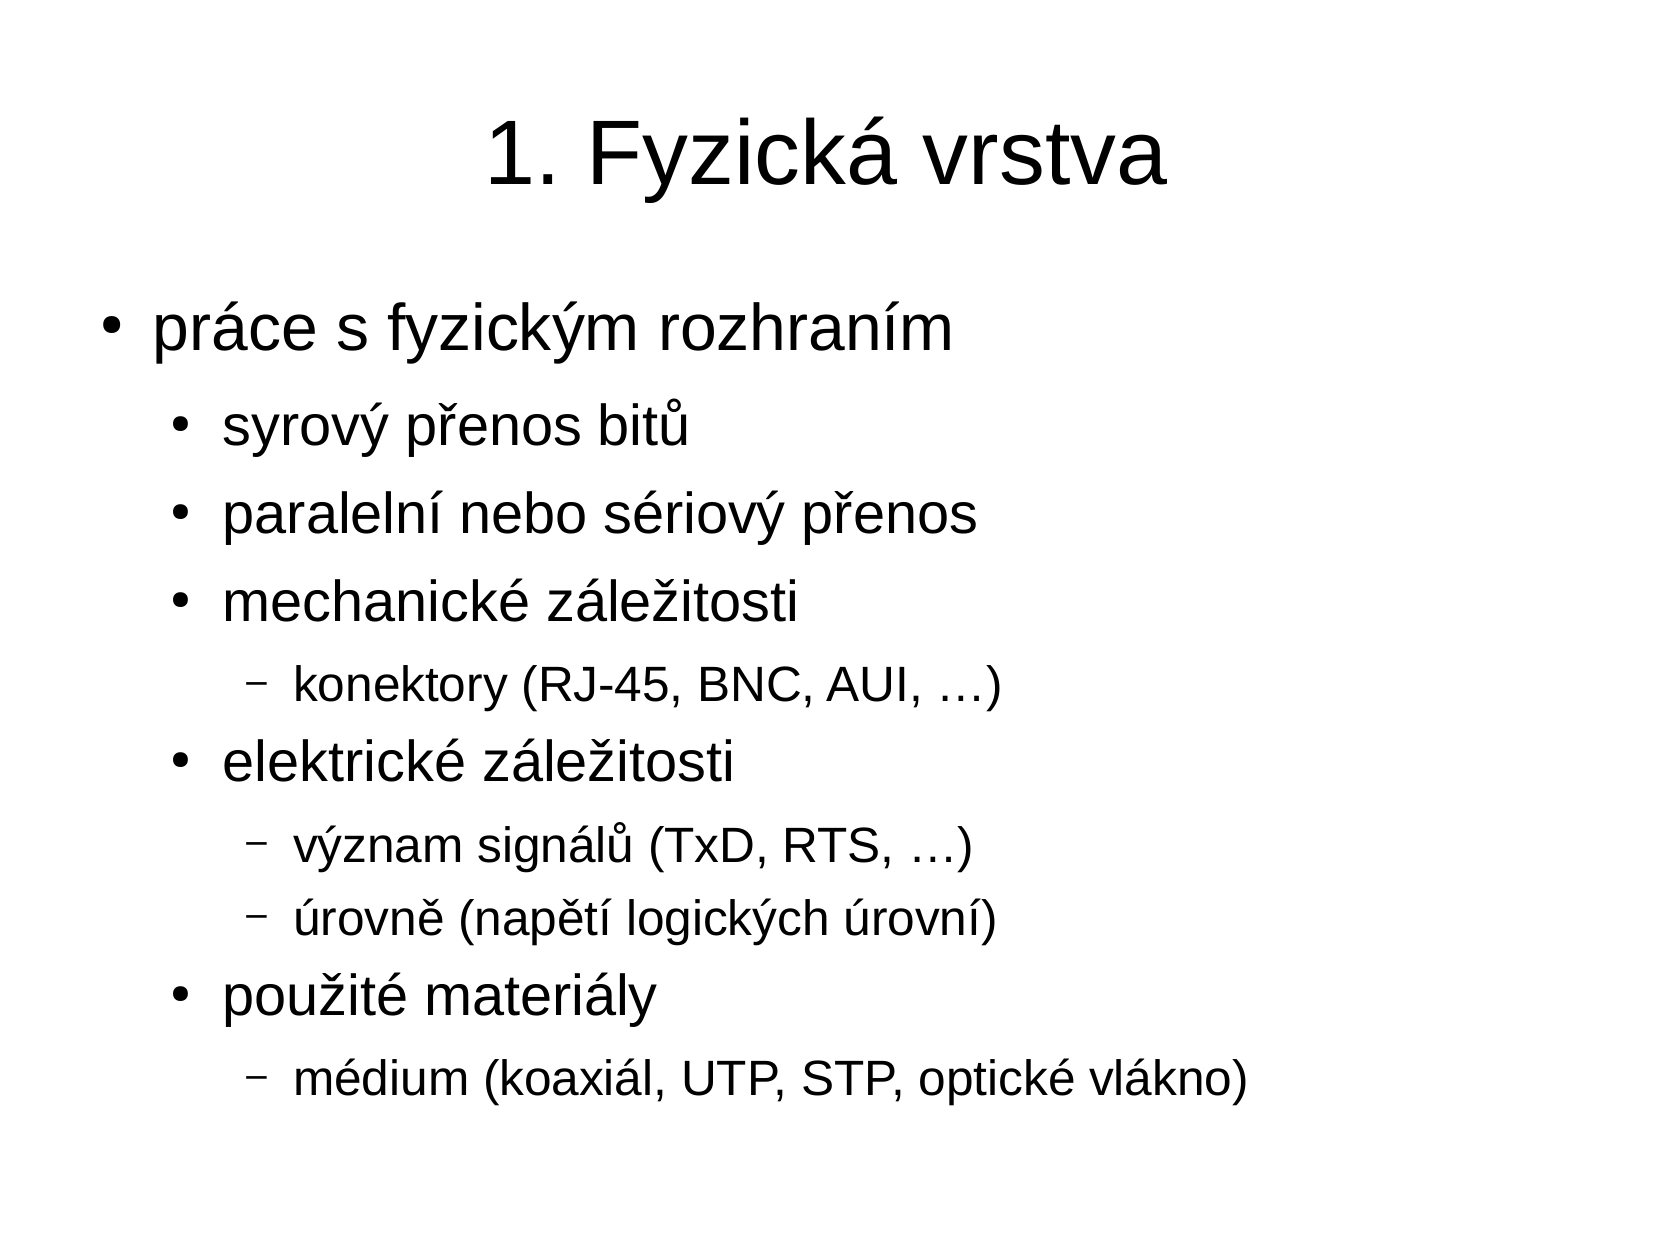

# 1. Fyzická vrstva
práce s fyzickým rozhraním
syrový přenos bitů
paralelní nebo sériový přenos
mechanické záležitosti
konektory (RJ-45, BNC, AUI, …)
elektrické záležitosti
význam signálů (TxD, RTS, …)
úrovně (napětí logických úrovní)
použité materiály
médium (koaxiál, UTP, STP, optické vlákno)